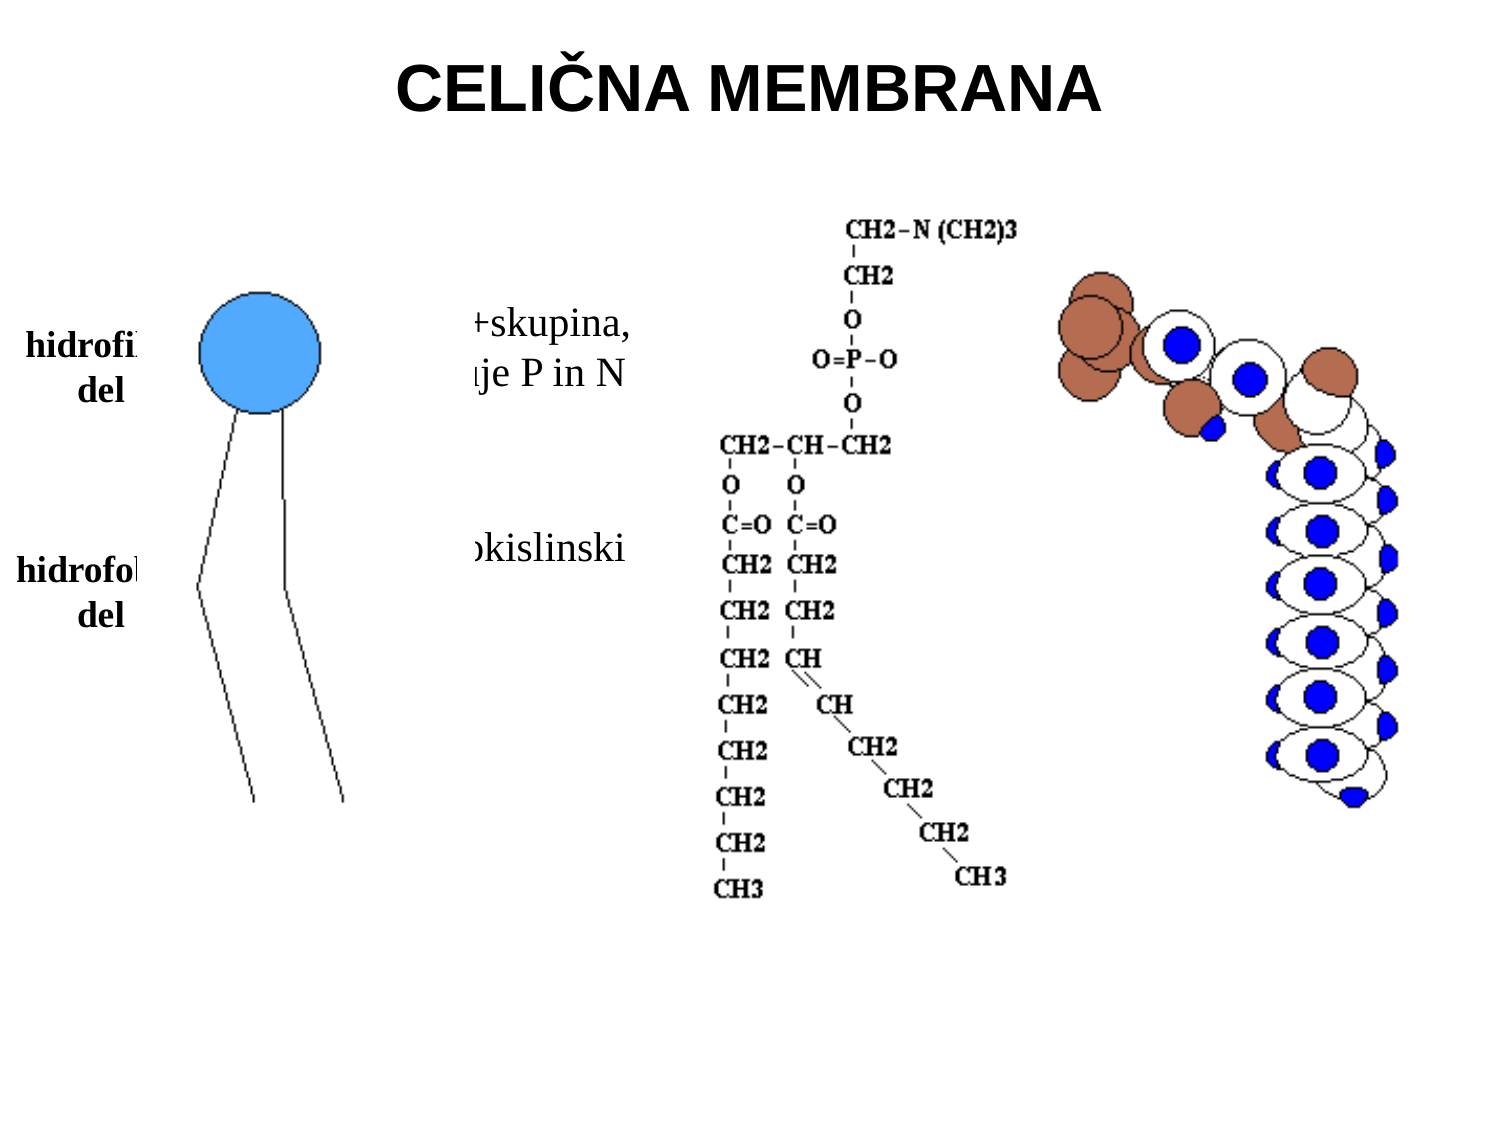

# CELIČNA MEMBRANA
glikoprotein
beljakovinska molekula
OH
+
glicerol+skupina, ki vsebuje P in N
hidrofilni del
maščobnokislinski rep
hidrofobnidel
fosfolipidni dvosloj
fosfolipid